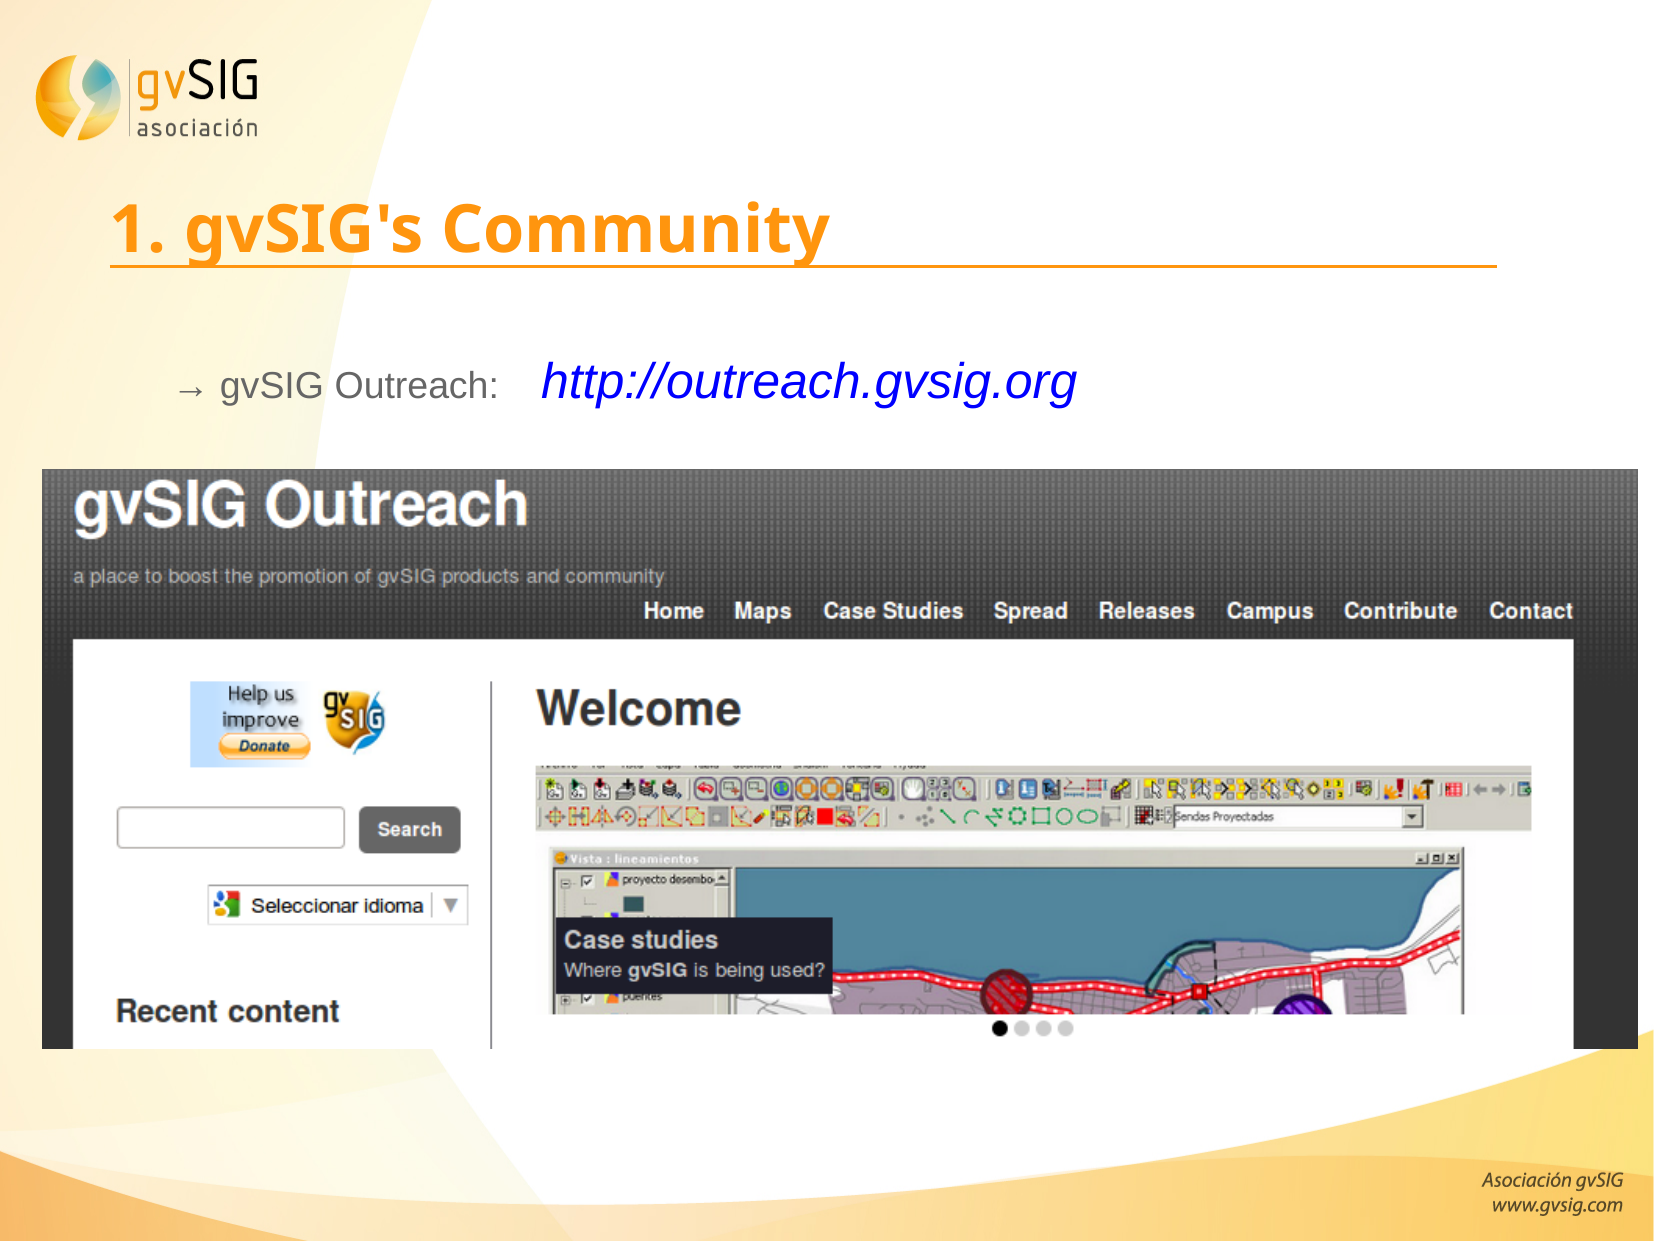

# 1. gvSIG's Community
→ gvSIG Outreach:	http://outreach.gvsig.org